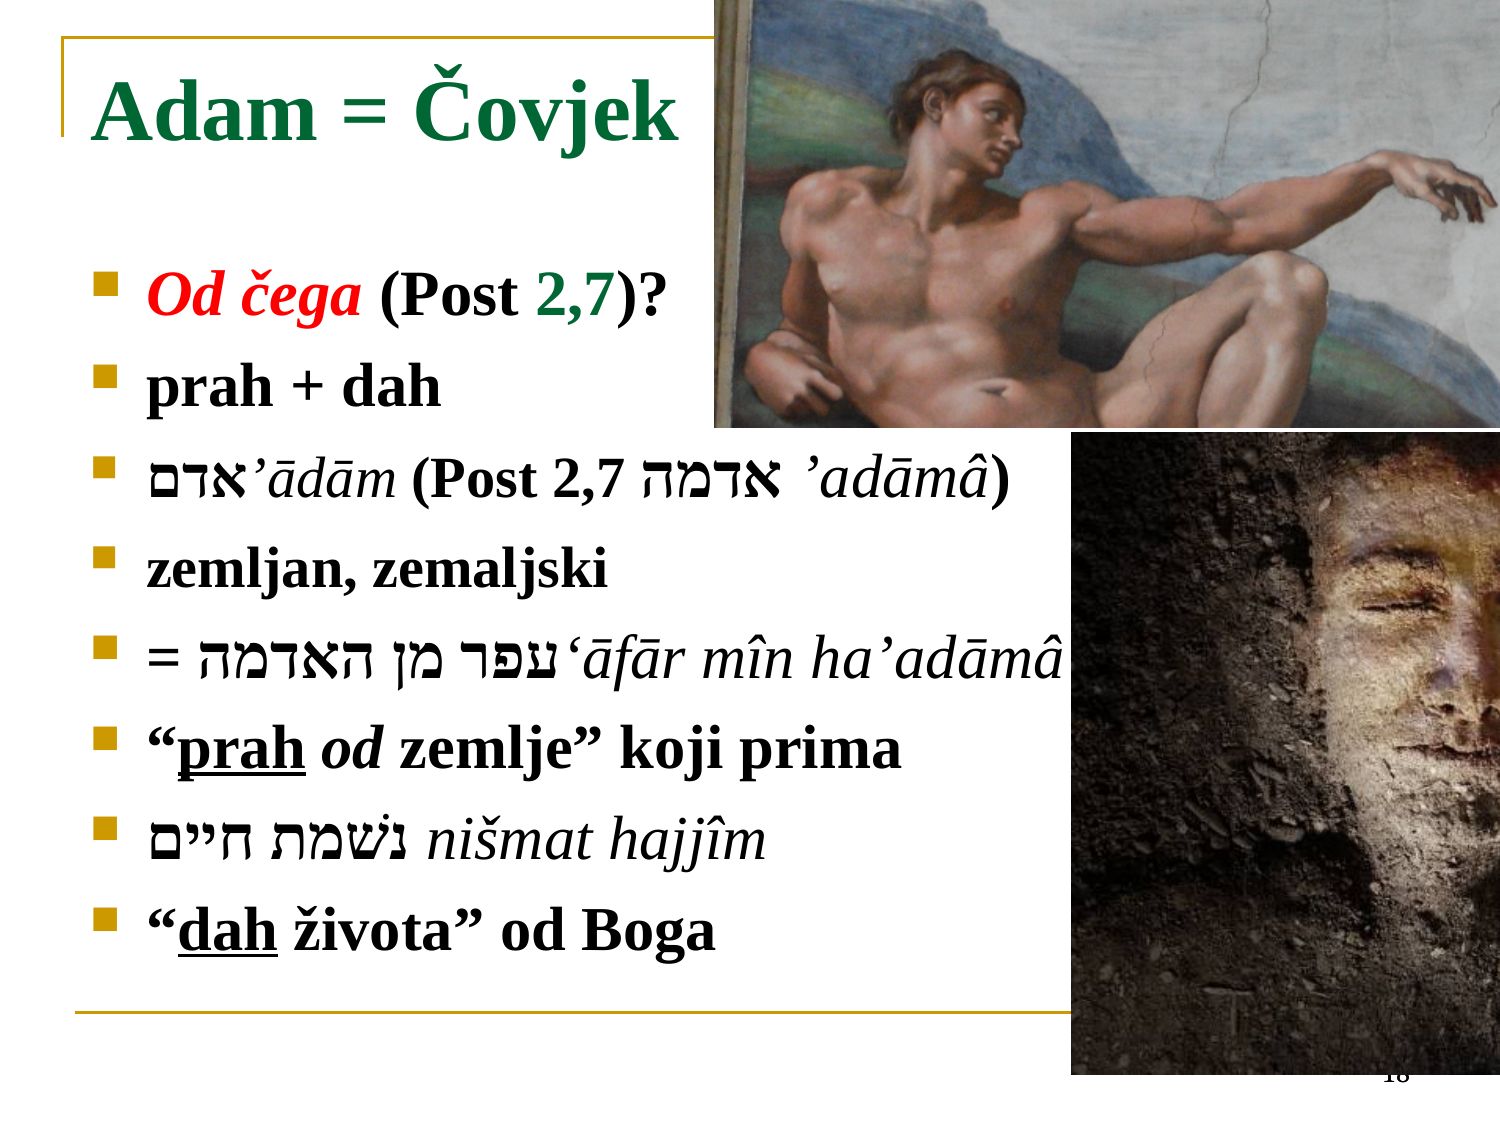

# Adam = Čovjek
Od čega (Post 2,7)?
prah + dah
אדם’ādām (Post 2,7 אדמה ’adāmâ)
zemljan, zemaljski
= עפר מן האדמה‘āfār mîn ha’adāmâ
“prah od zemlje” koji prima
נשׁמת חיים nišmat hajjîm
“dah života” od Boga